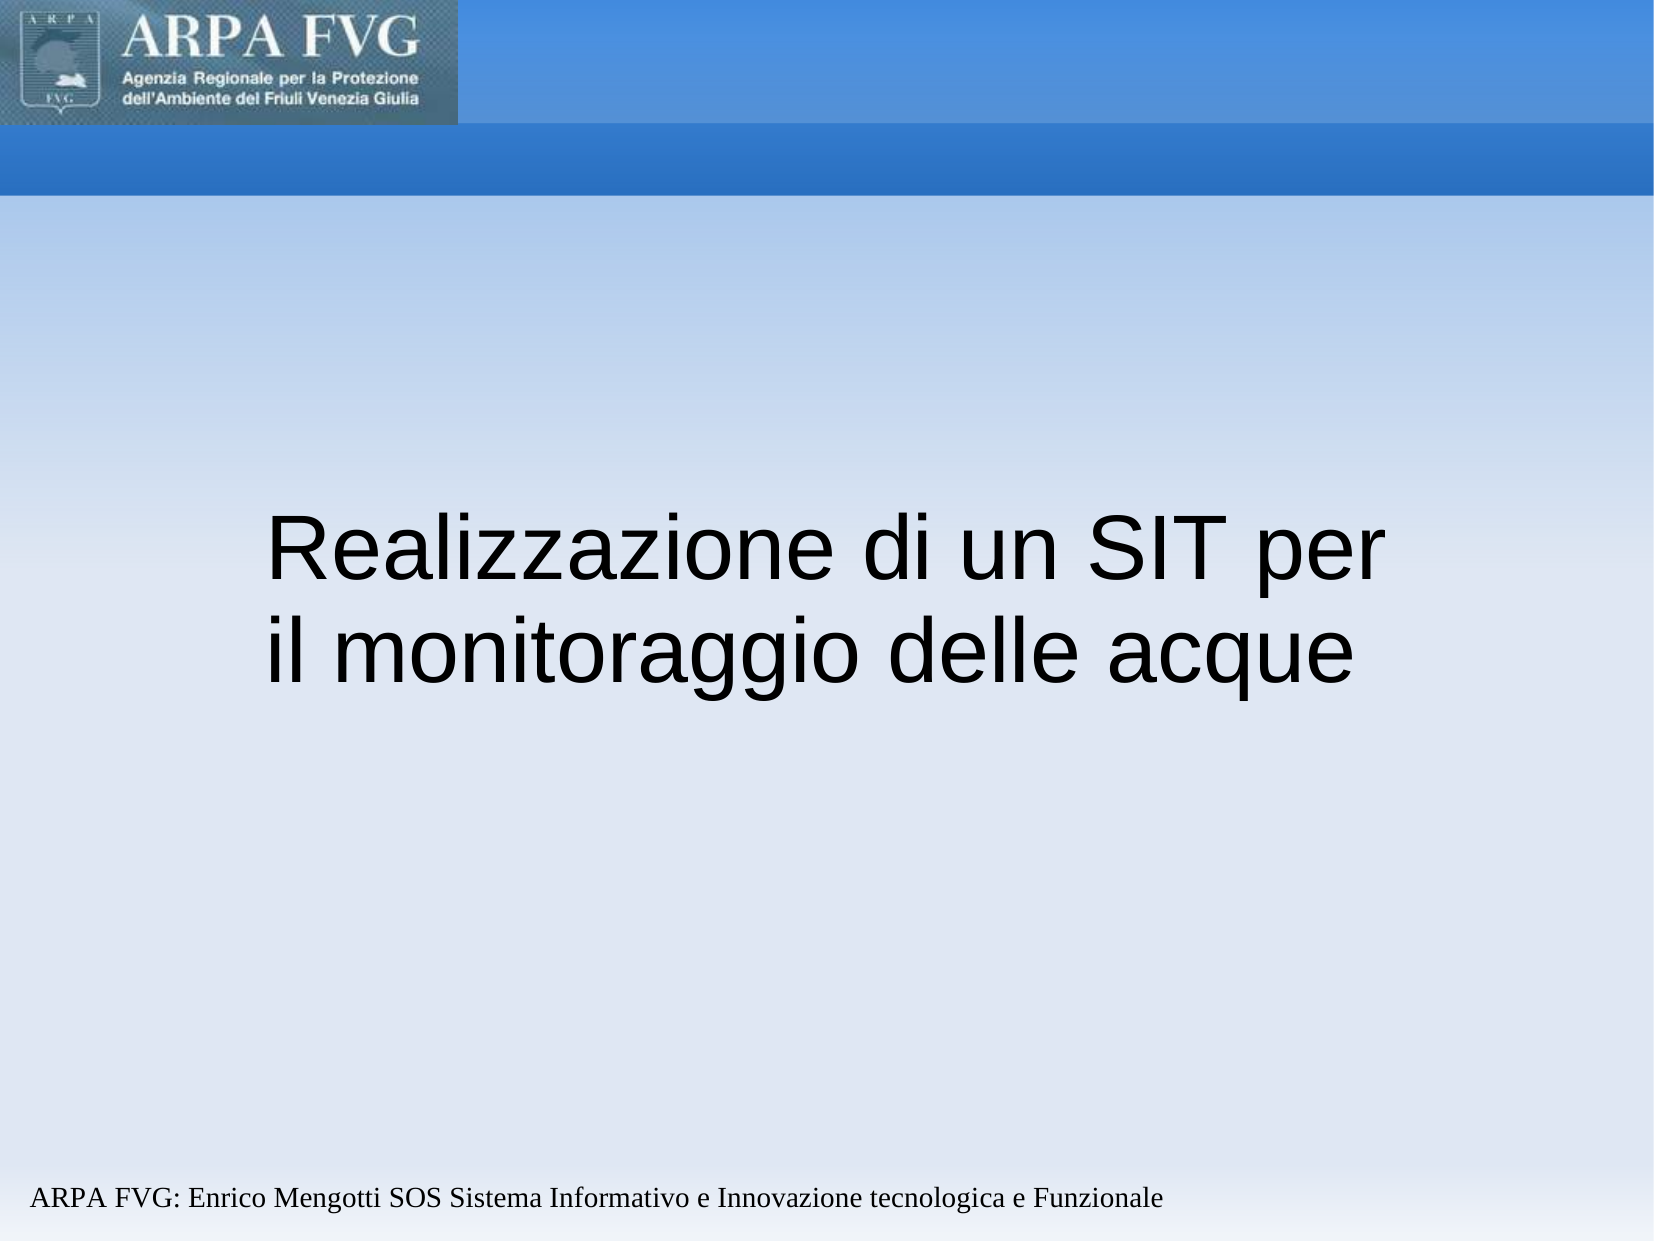

#
Realizzazione di un SIT per il monitoraggio delle acque